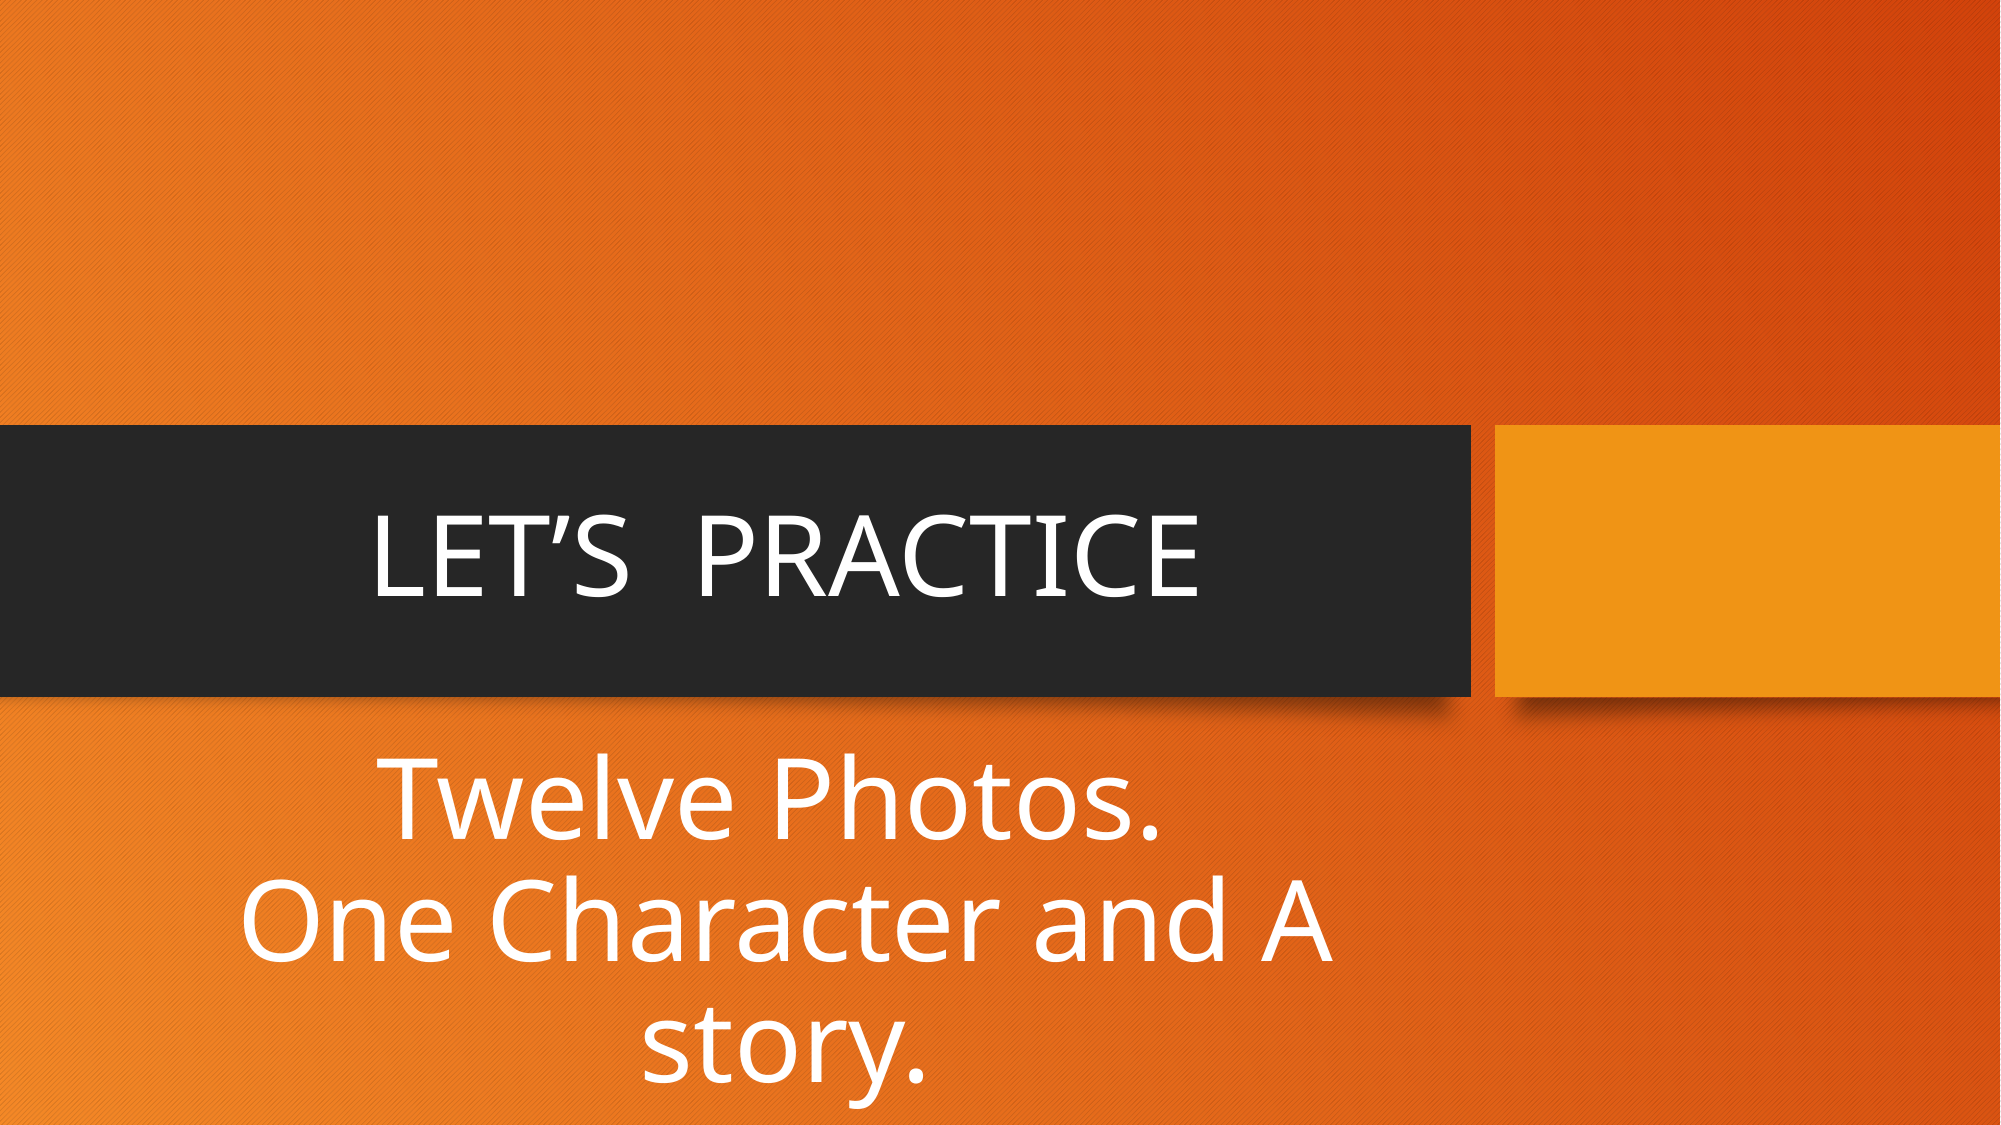

# LET’S PRACTICE Twelve Photos. One Character and A story.